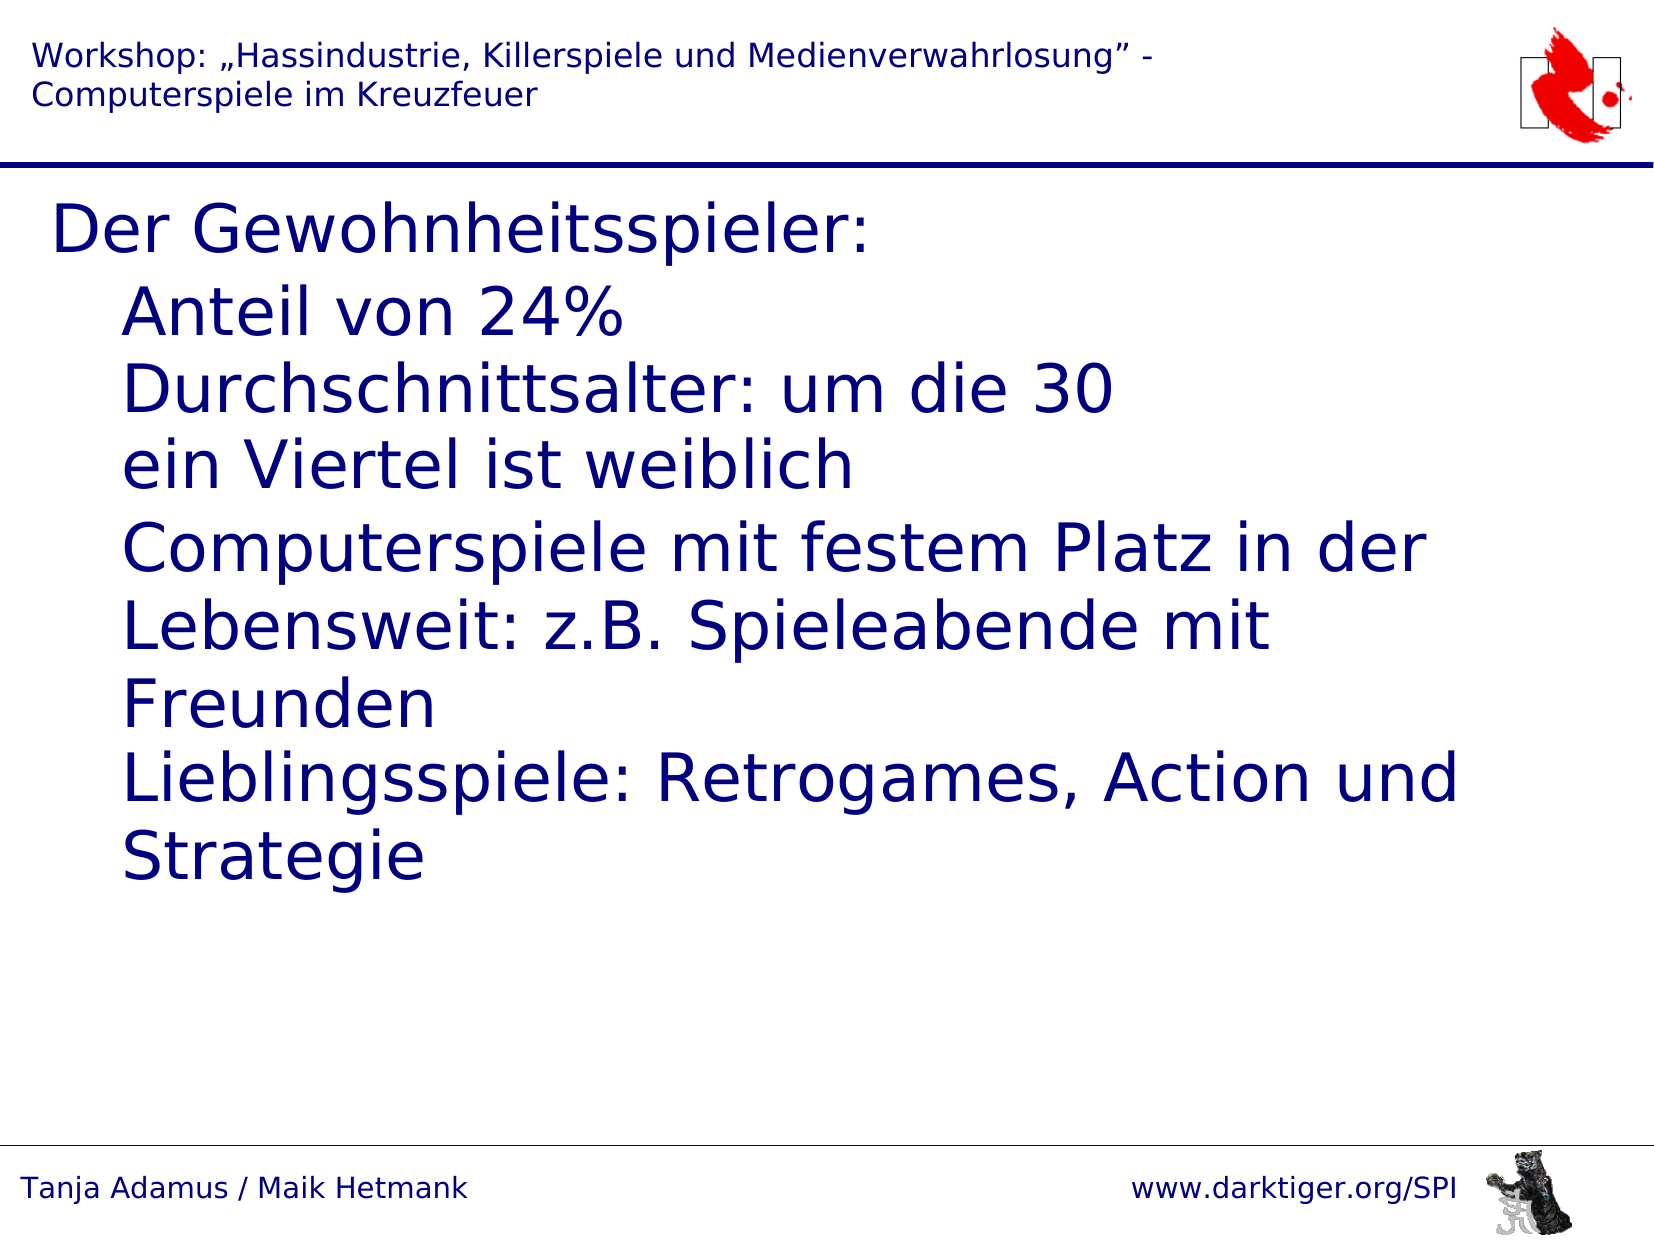

Workshop: „Hassindustrie, Killerspiele und Medienverwahrlosung” - Computerspiele im Kreuzfeuer
Der Gewohnheitsspieler:
Anteil von 24%
Durchschnittsalter: um die 30
ein Viertel ist weiblich
Computerspiele mit festem Platz in der Lebensweit: z.B. Spieleabende mit Freunden
Lieblingsspiele: Retrogames, Action und Strategie